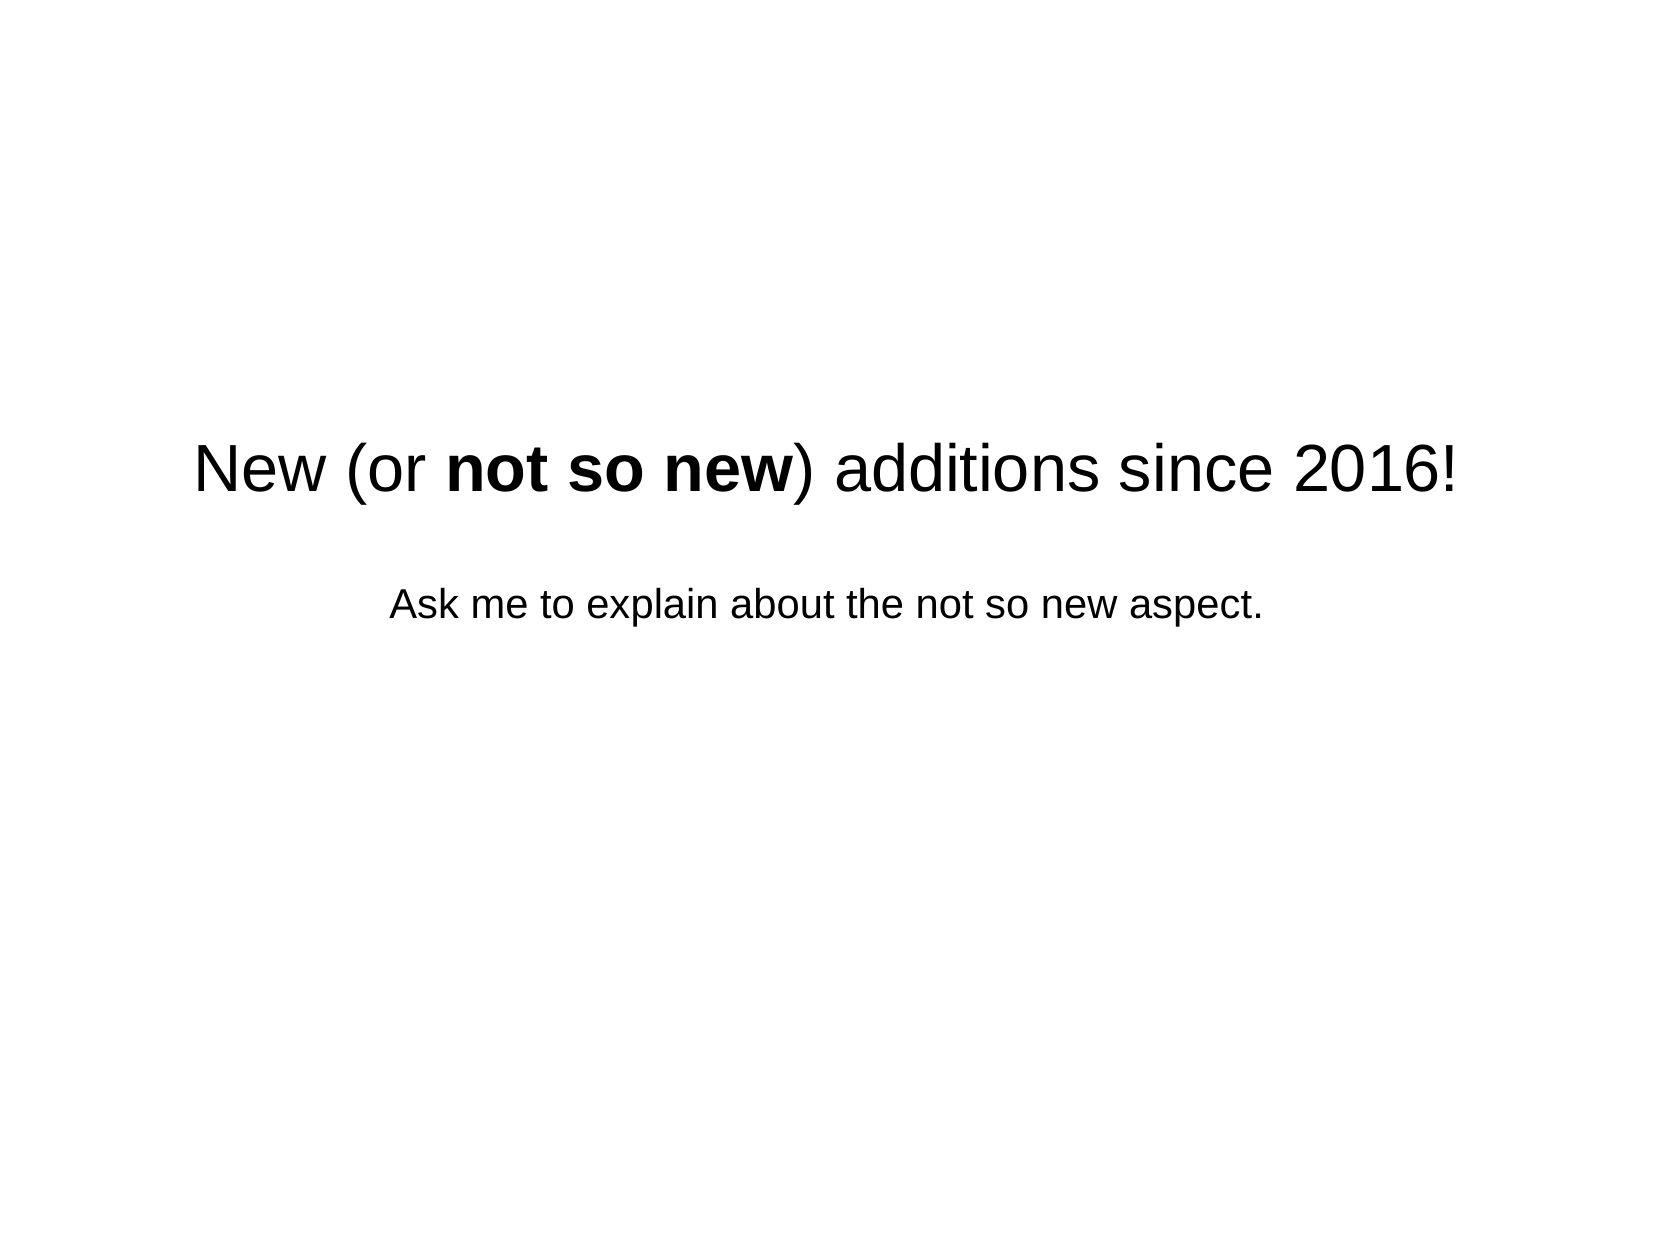

# New (or not so new) additions since 2016!
Ask me to explain about the not so new aspect.